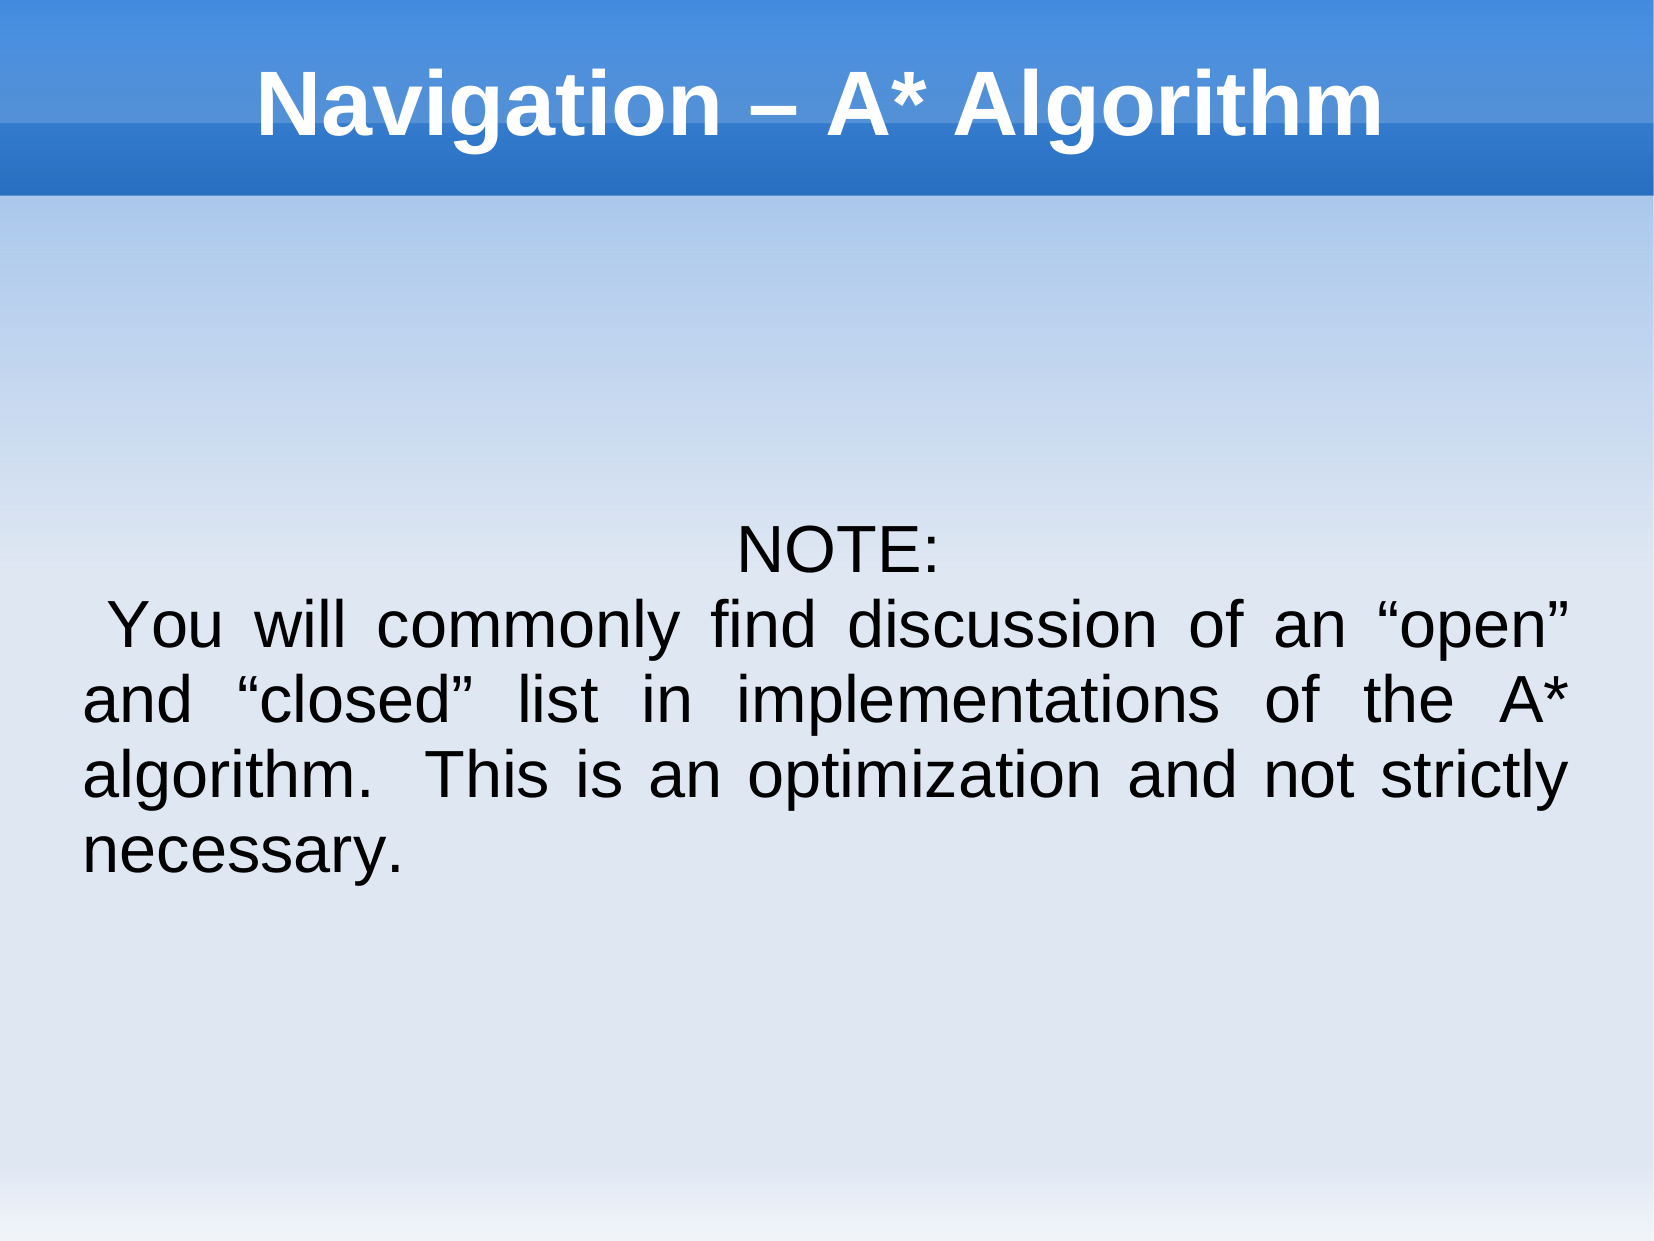

# Navigation – A* Algorithm
NOTE:
You will commonly find discussion of an “open” and “closed” list in implementations of the A* algorithm. This is an optimization and not strictly necessary.